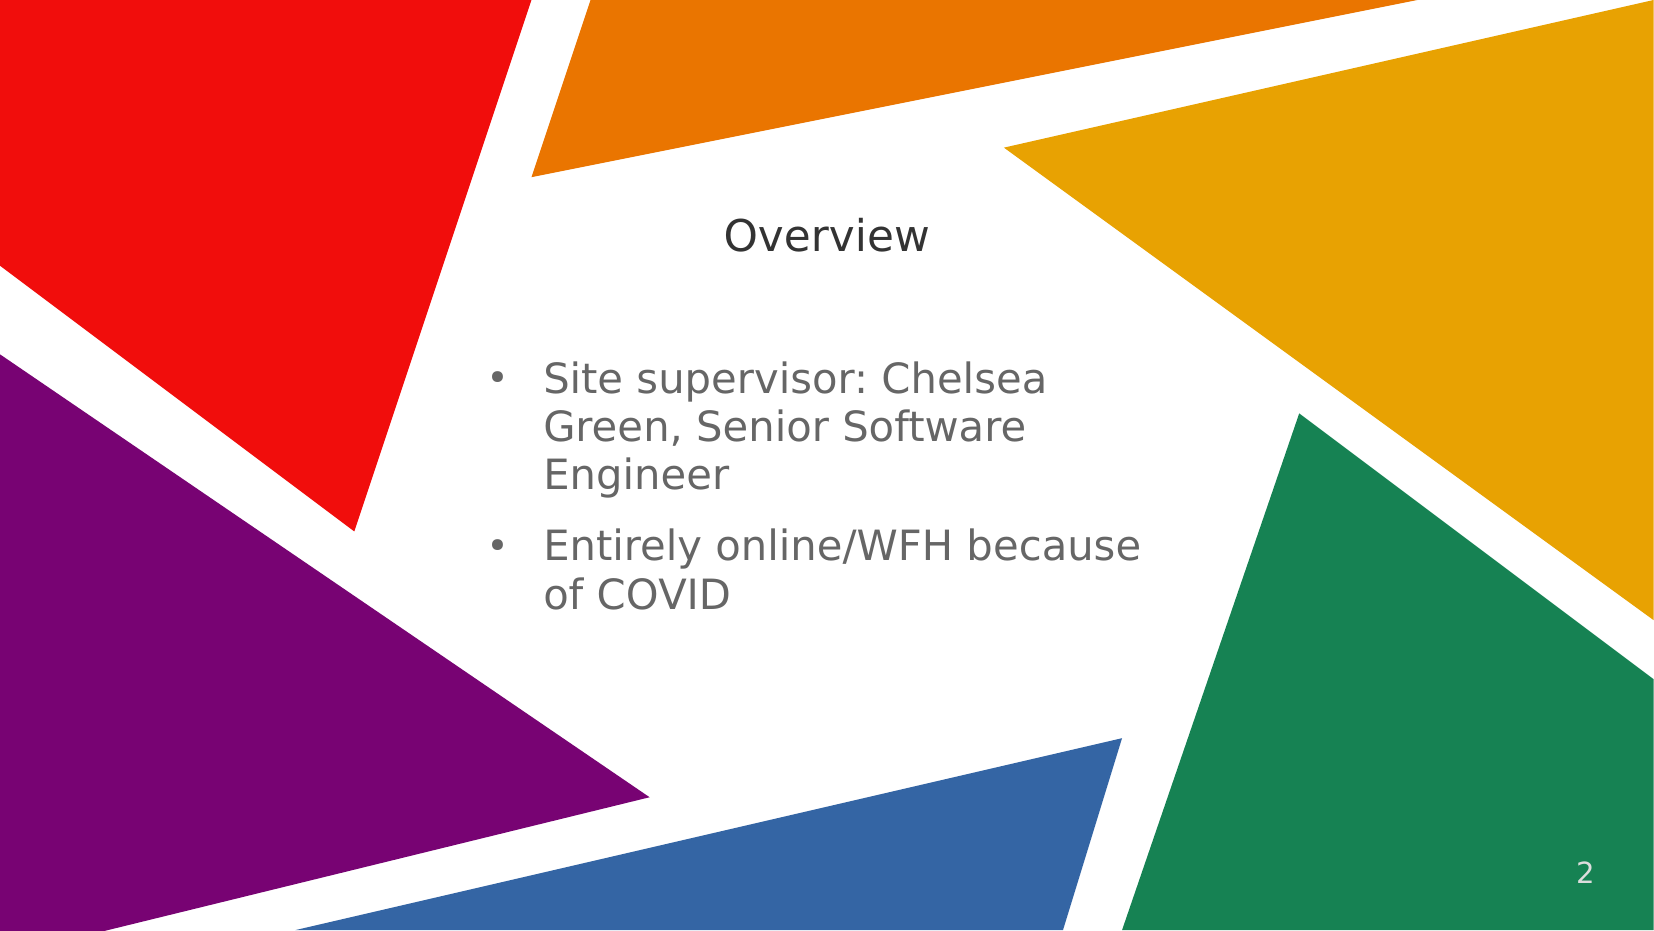

# Overview
Site supervisor: Chelsea Green, Senior Software Engineer
Entirely online/WFH because of COVID
2